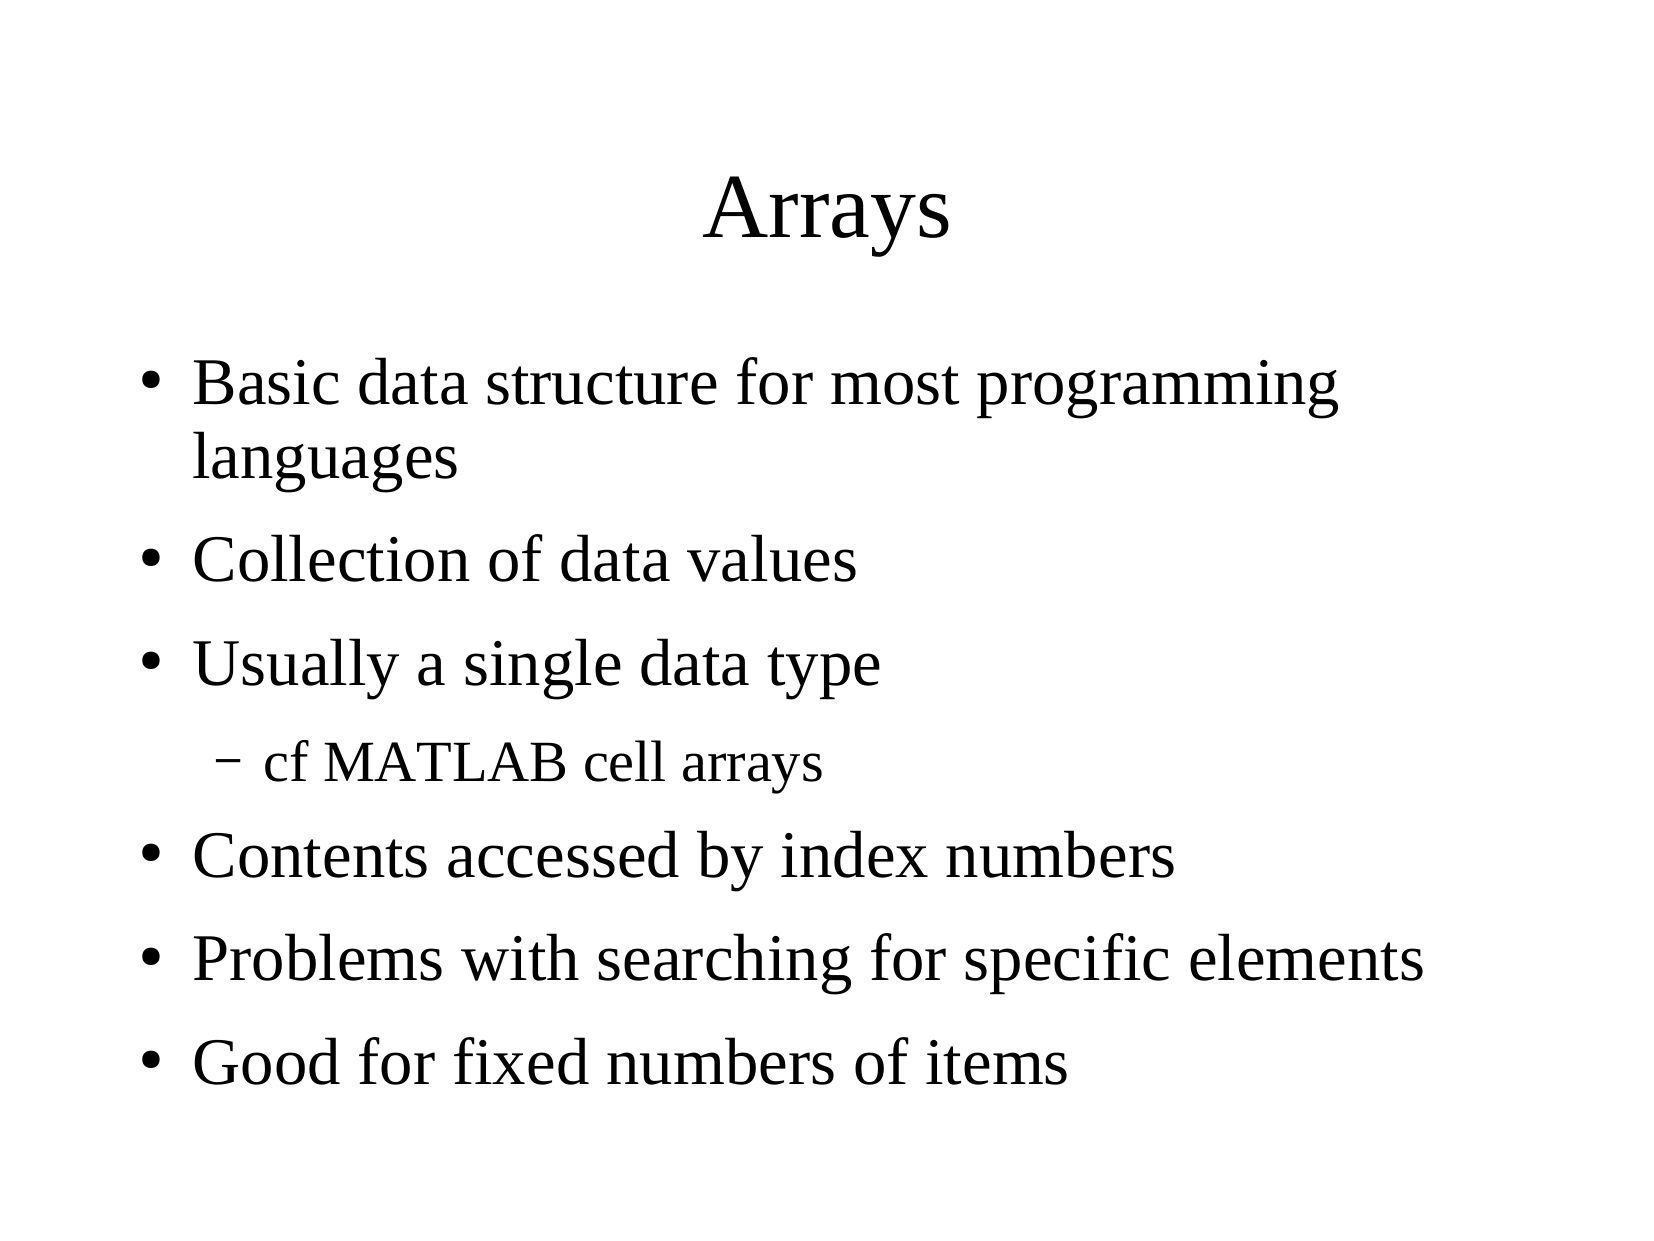

# Arrays
Basic data structure for most programming languages
Collection of data values
Usually a single data type
cf MATLAB cell arrays
Contents accessed by index numbers
Problems with searching for specific elements
Good for fixed numbers of items